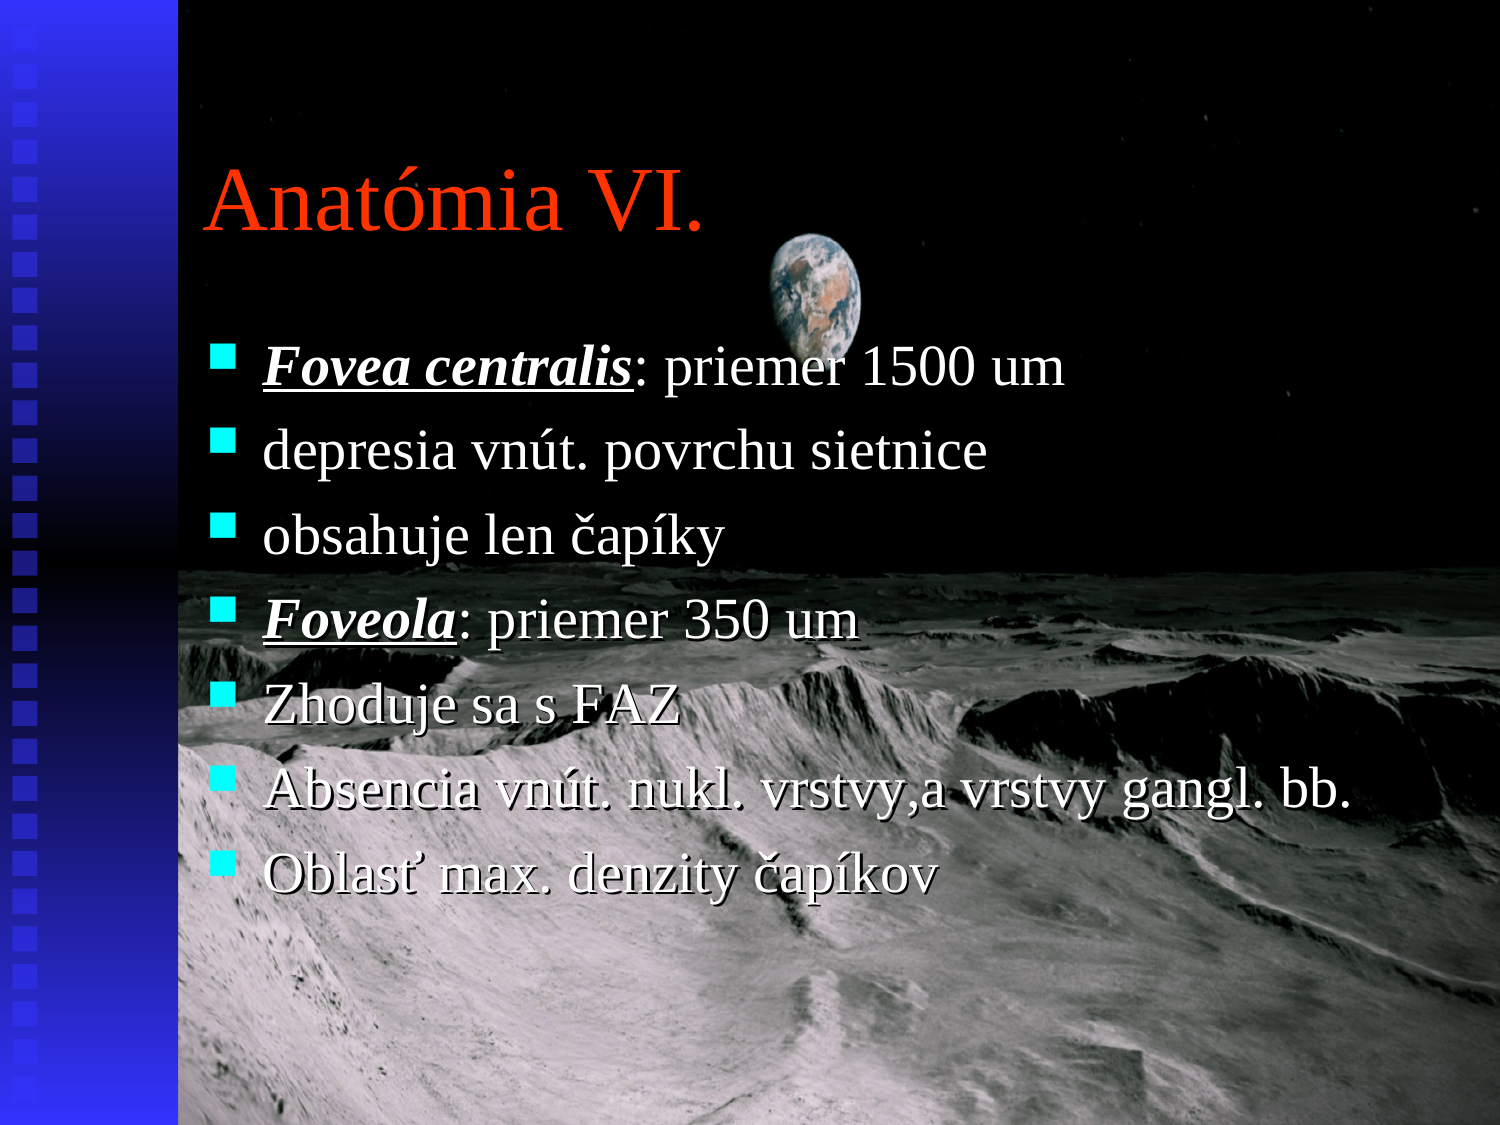

# Anatómia VI.
Fovea centralis: priemer 1500 um
depresia vnút. povrchu sietnice
obsahuje len čapíky
Foveola: priemer 350 um
Zhoduje sa s FAZ
Absencia vnút. nukl. vrstvy,a vrstvy gangl. bb.
Oblasť max. denzity čapíkov